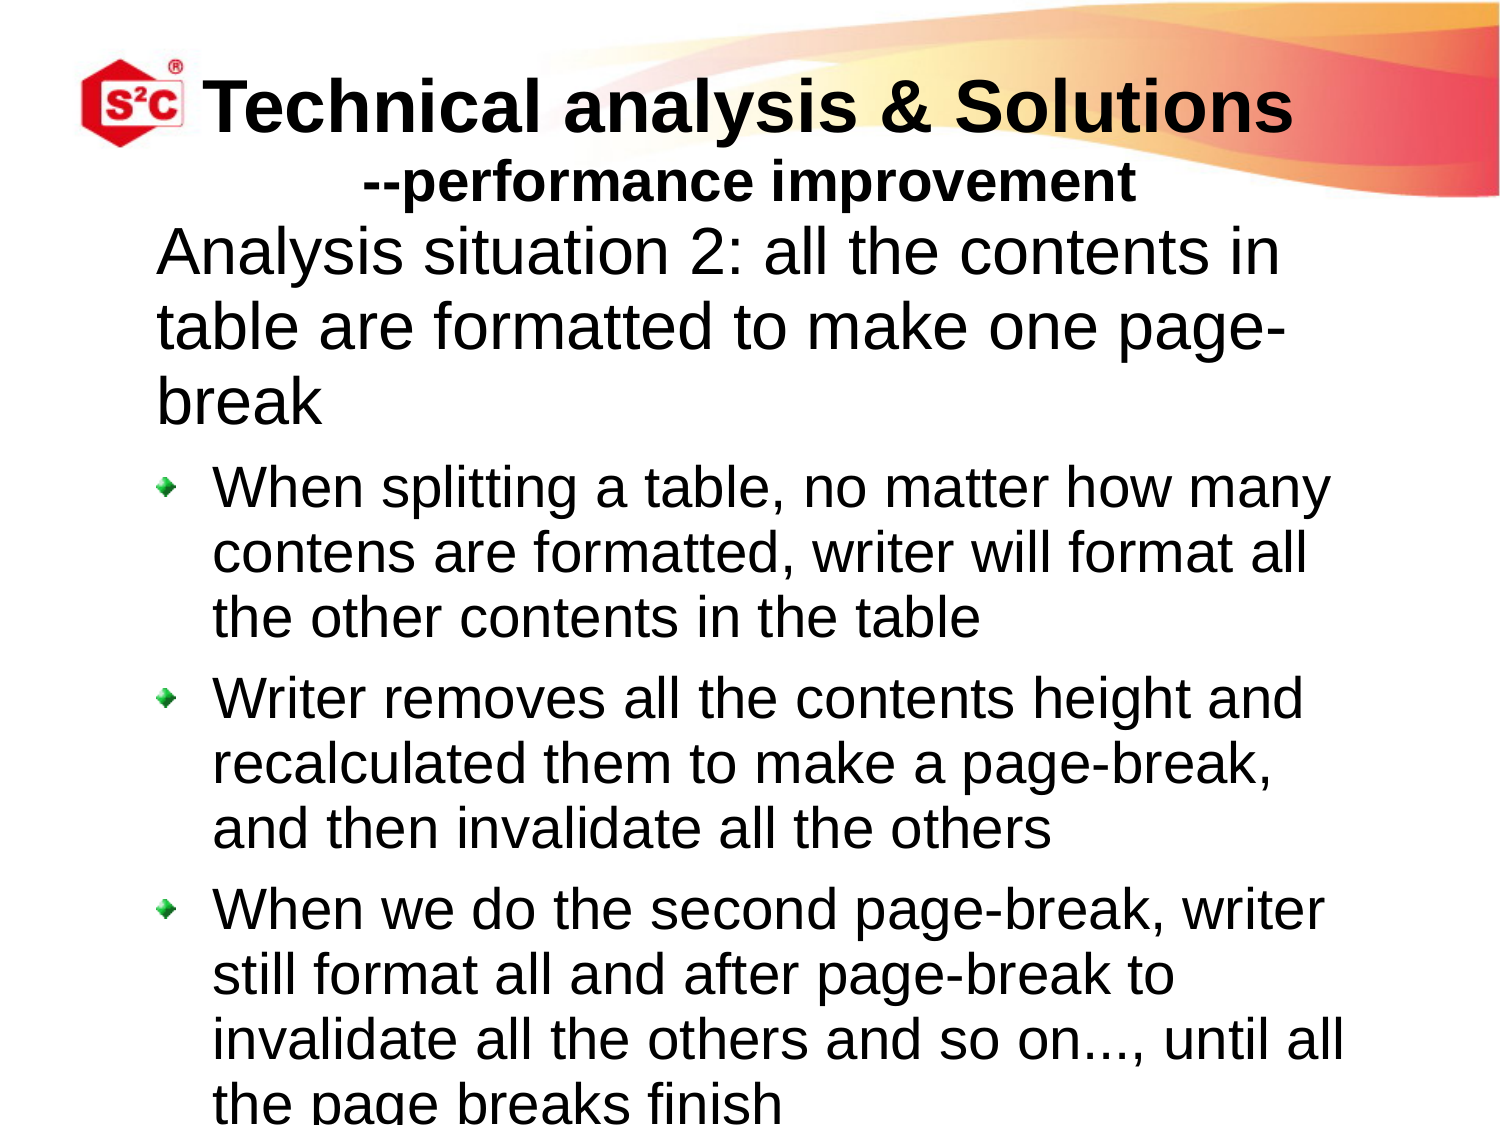

# Technical analysis & Solutions --performance improvement
Analysis situation 2: all the contents in table are formatted to make one page-break
When splitting a table, no matter how many contens are formatted, writer will format all the other contents in the table
Writer removes all the contents height and recalculated them to make a page-break, and then invalidate all the others
When we do the second page-break, writer still format all and after page-break to invalidate all the others and so on..., until all the page breaks finish